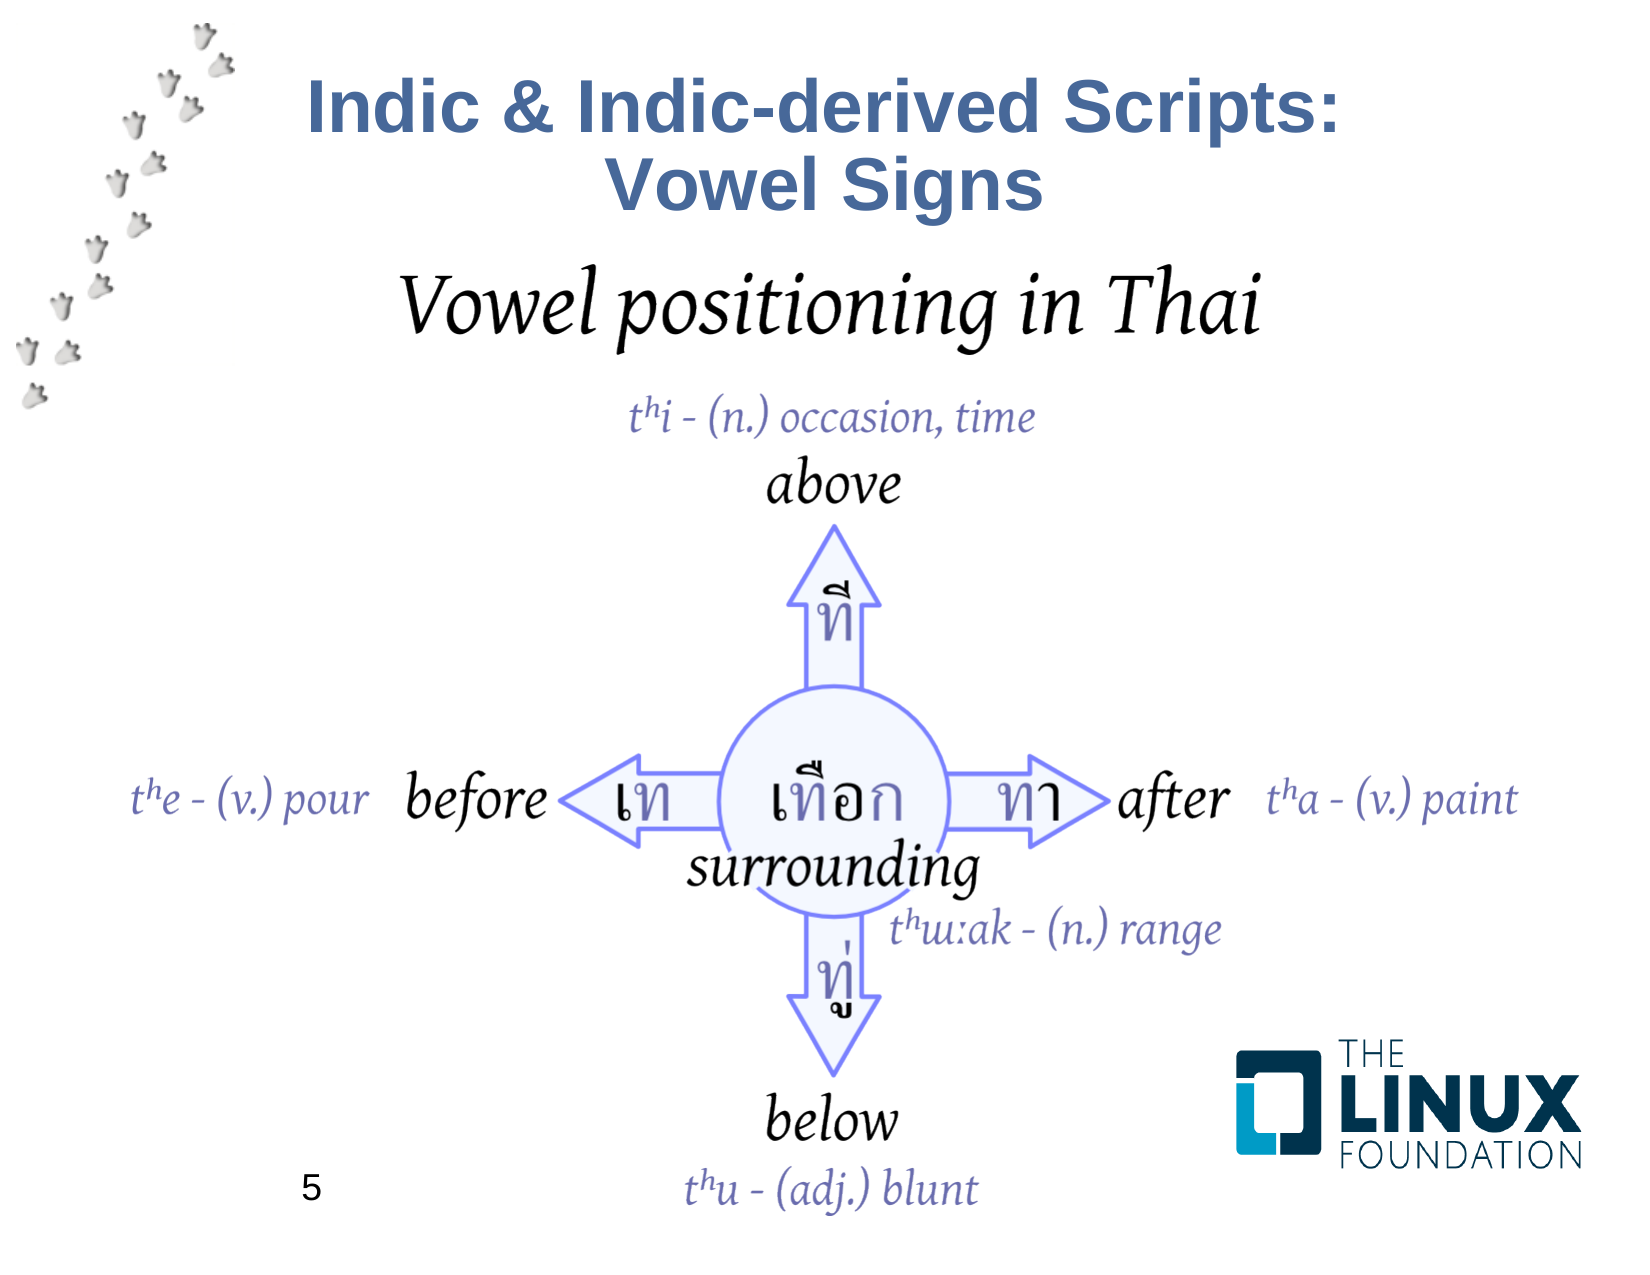

# Indic & Indic-derived Scripts: Vowel Signs